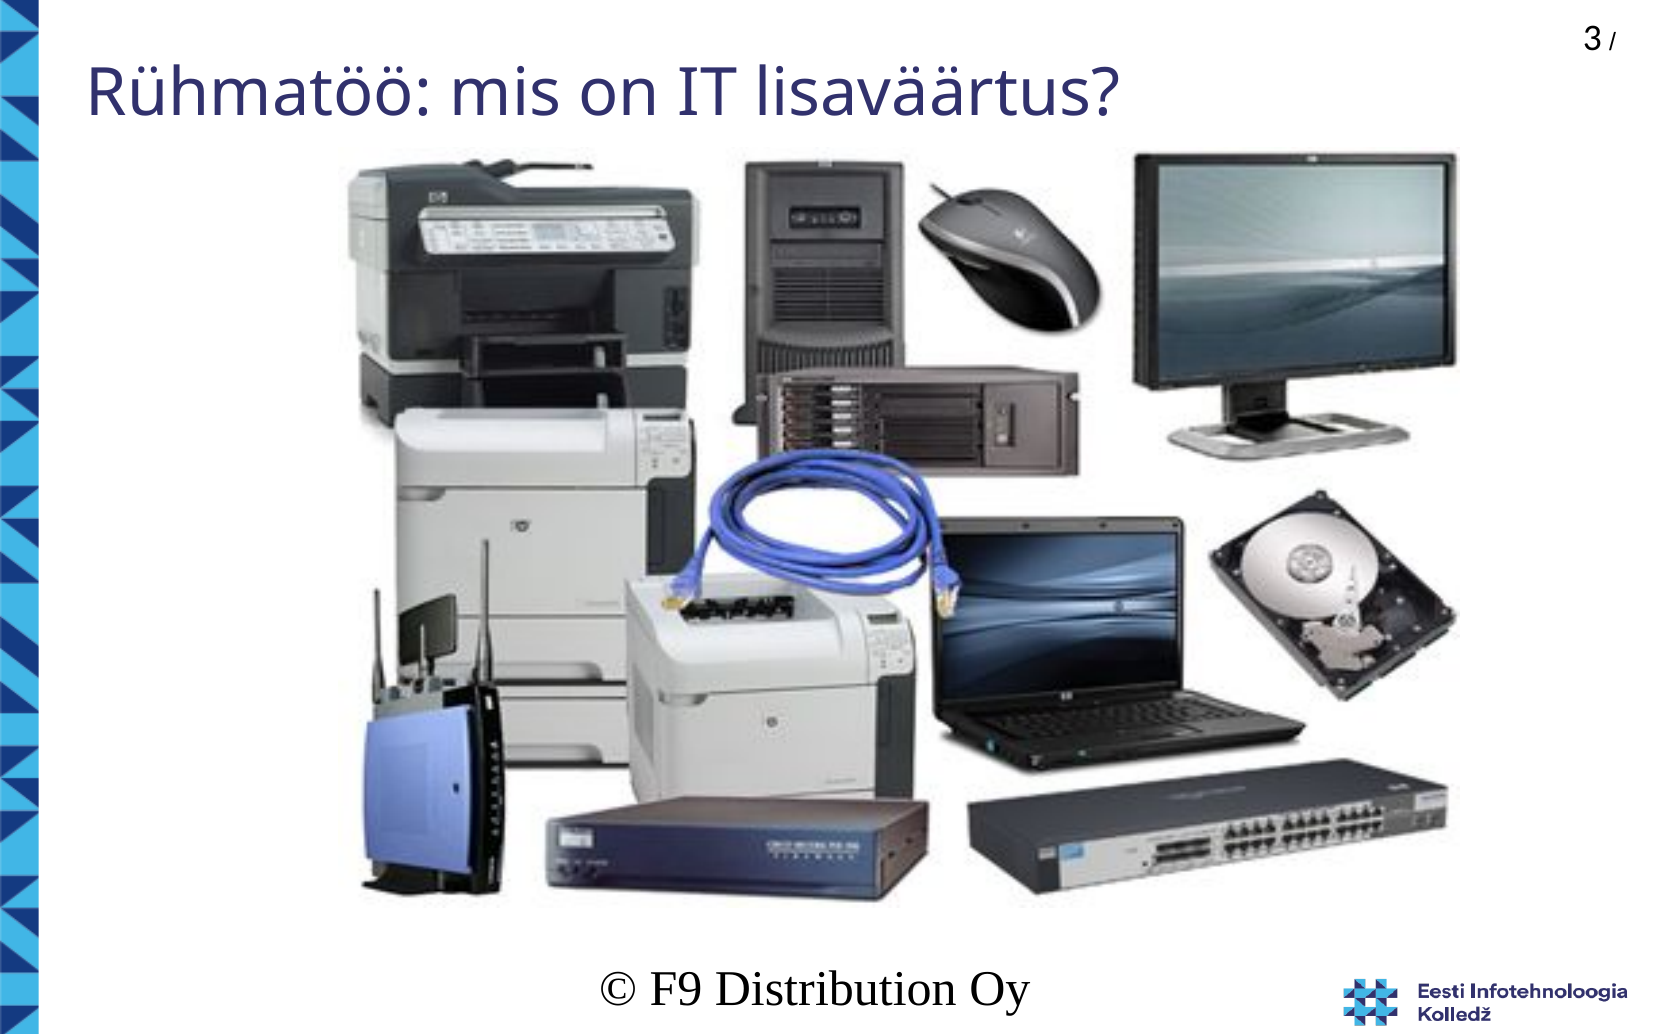

# Rühmatöö: mis on IT lisaväärtus?
© F9 Distribution Oy